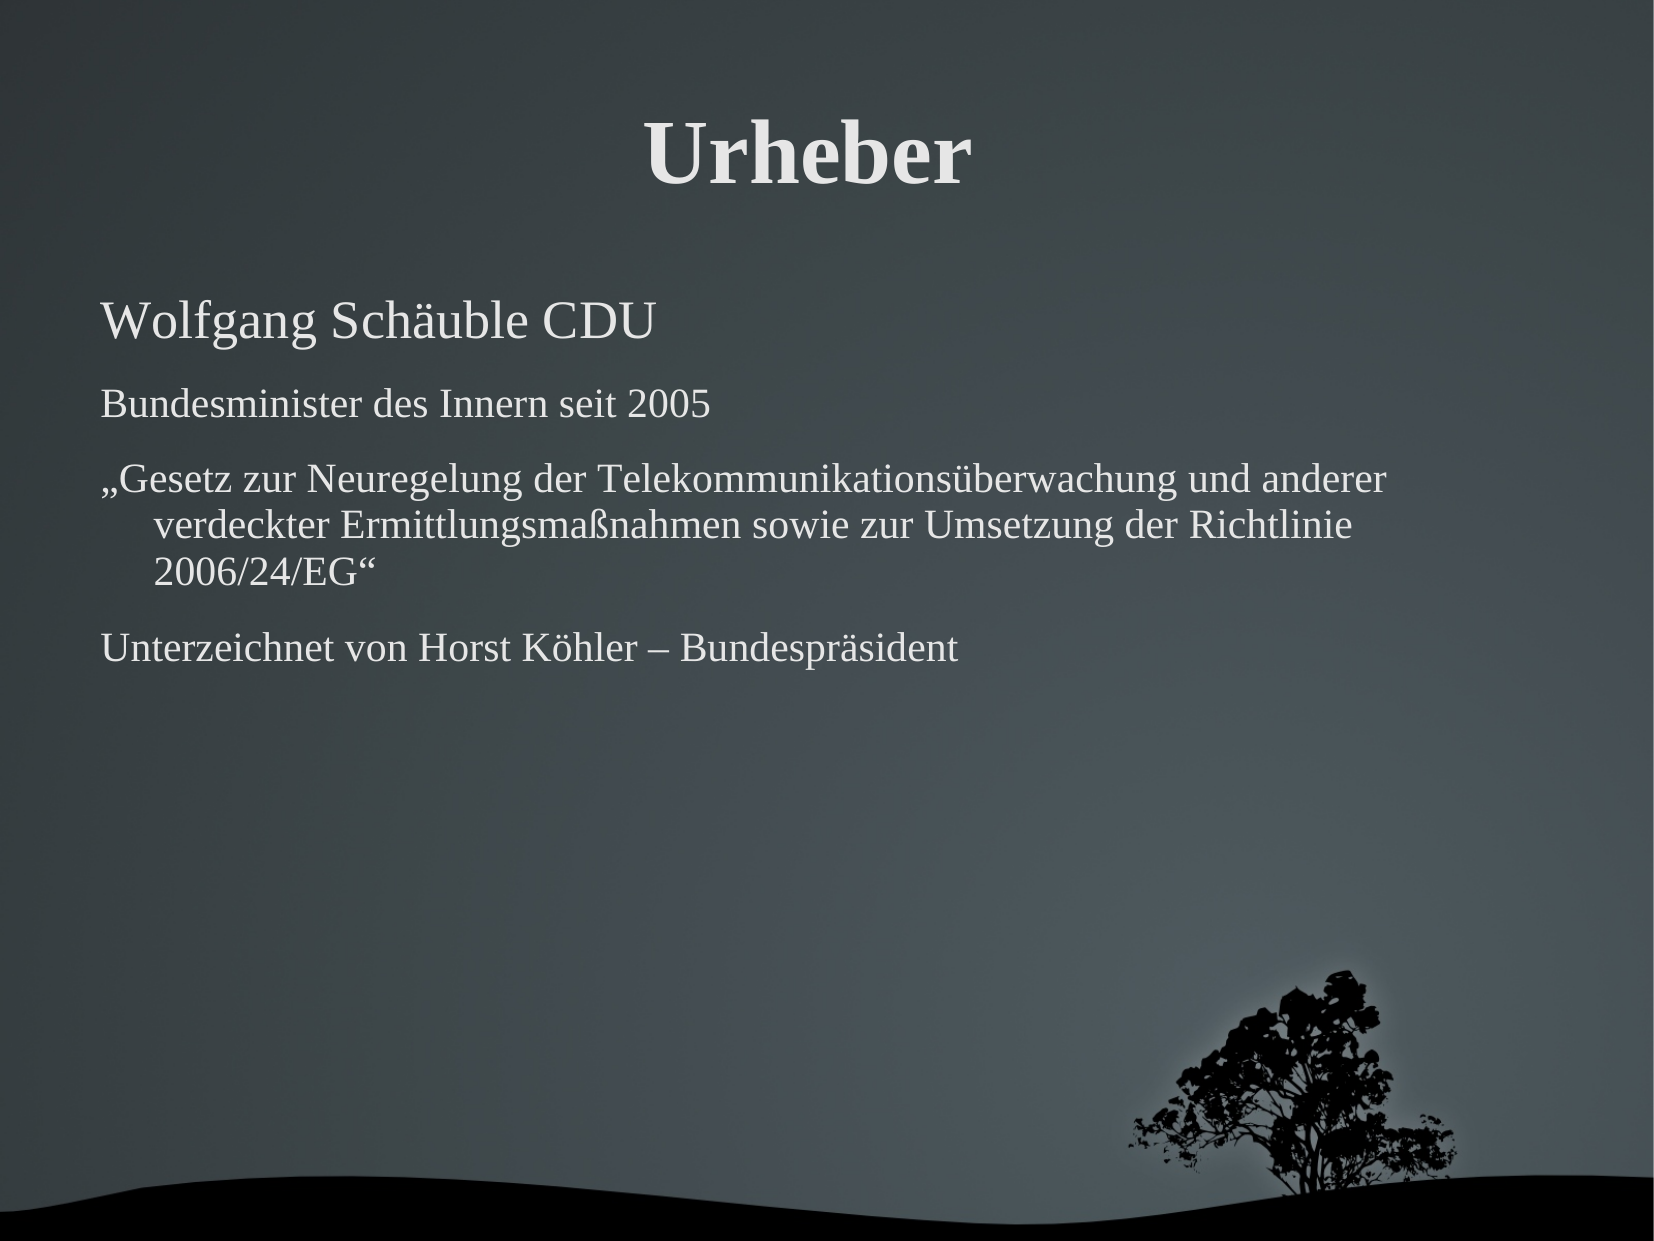

# Urheber
Wolfgang Schäuble CDU
Bundesminister des Innern seit 2005
„Gesetz zur Neuregelung der Telekommunikationsüberwachung und anderer verdeckter Ermittlungsmaßnahmen sowie zur Umsetzung der Richtlinie 2006/24/EG“
Unterzeichnet von Horst Köhler – Bundespräsident